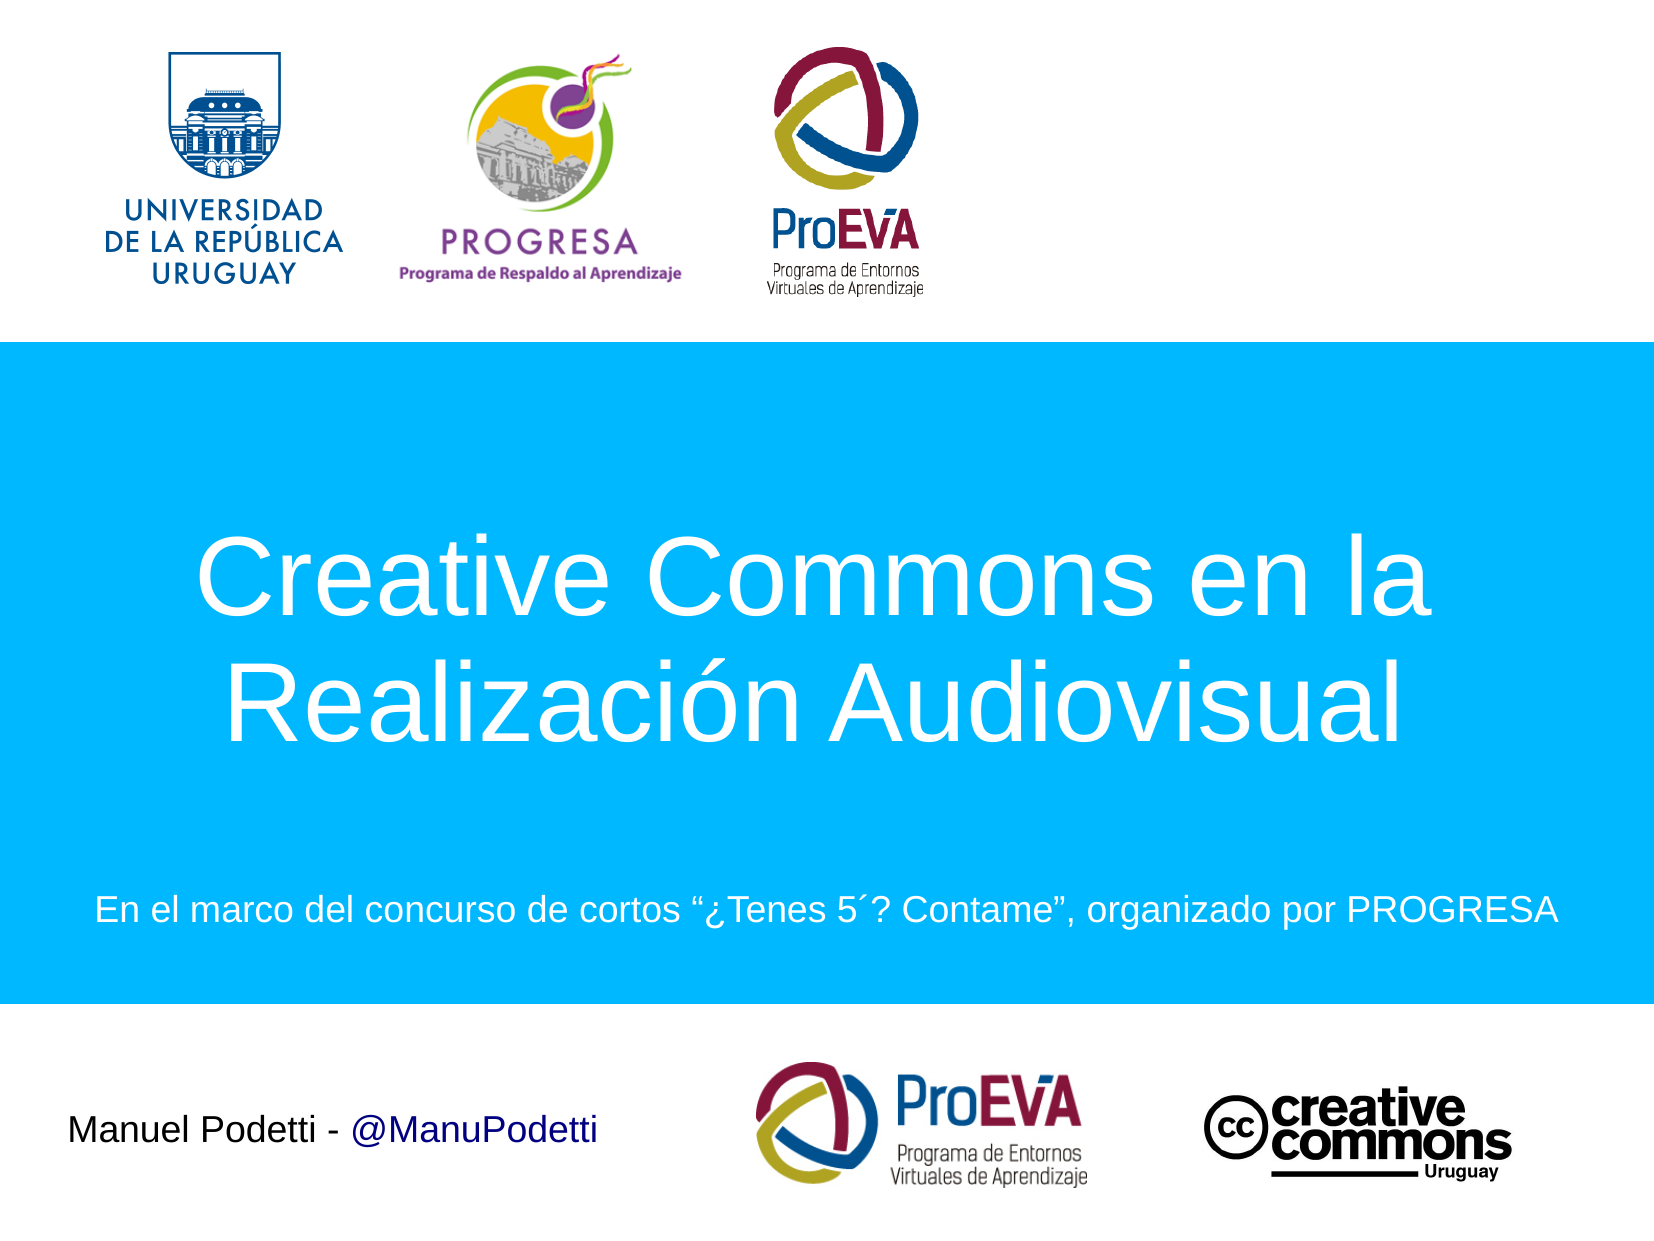

Creative Commons en la Realización Audiovisual
En el marco del concurso de cortos “¿Tenes 5´? Contame”, organizado por PROGRESA
Manuel Podetti - @ManuPodetti